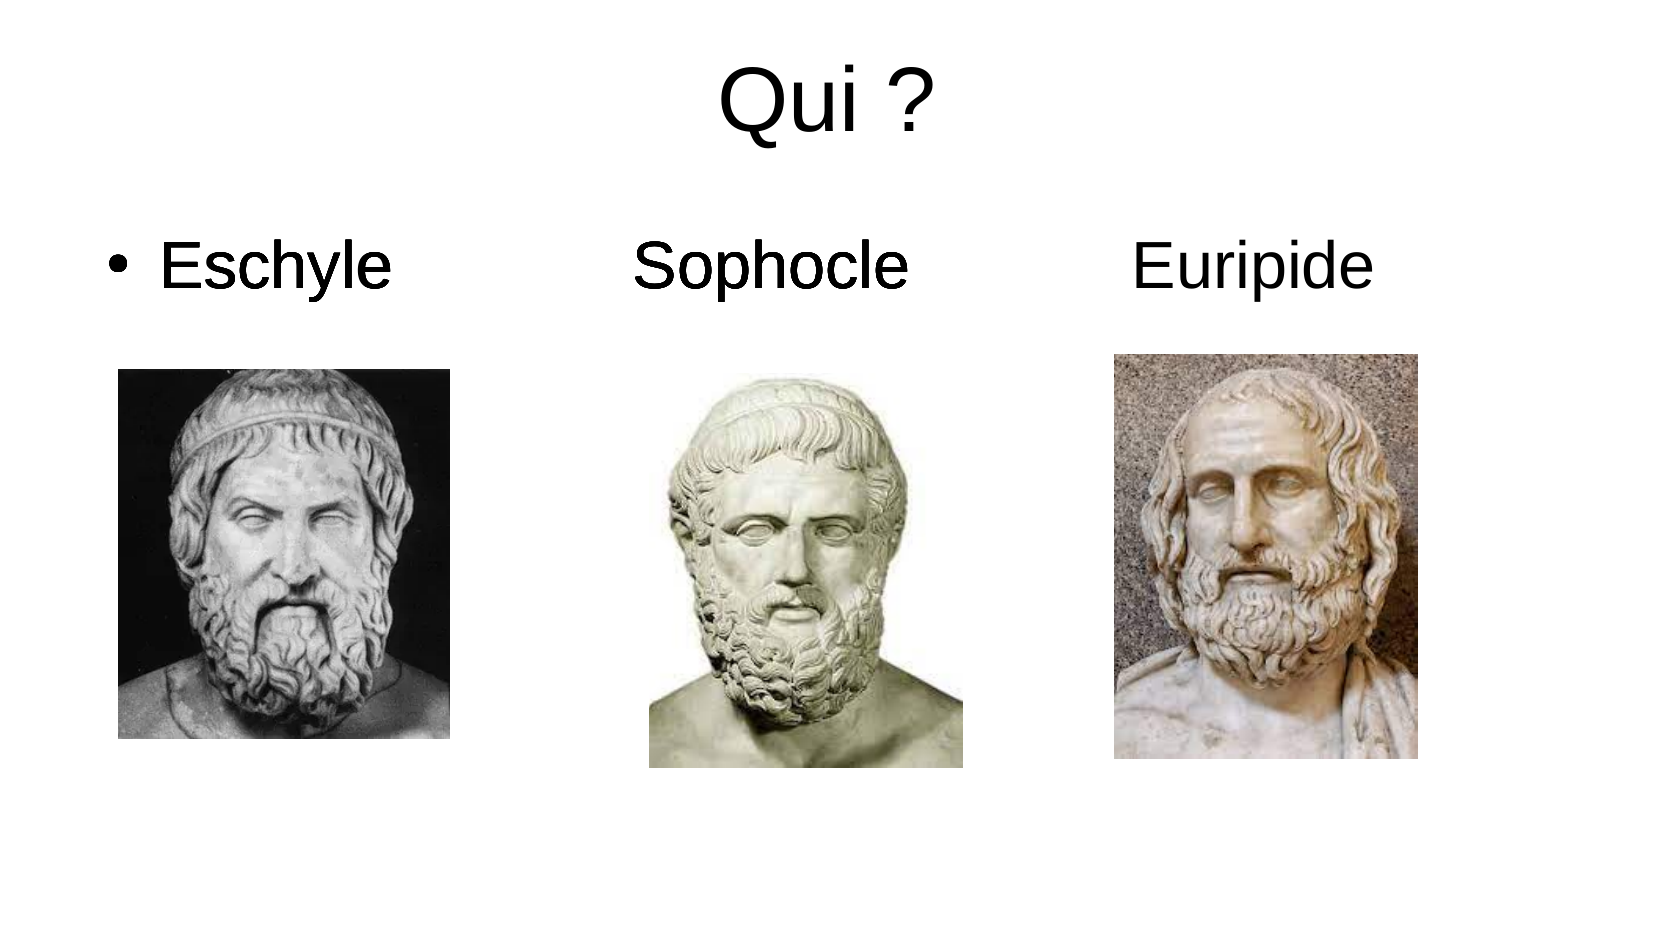

# Qui ?
Eschyle Sophocle
Eschyle Sophocle
Eschyle Sophocle
Eschyle Sophocle
Eschyle Sophocle
Eschyle Sophocle Euripide